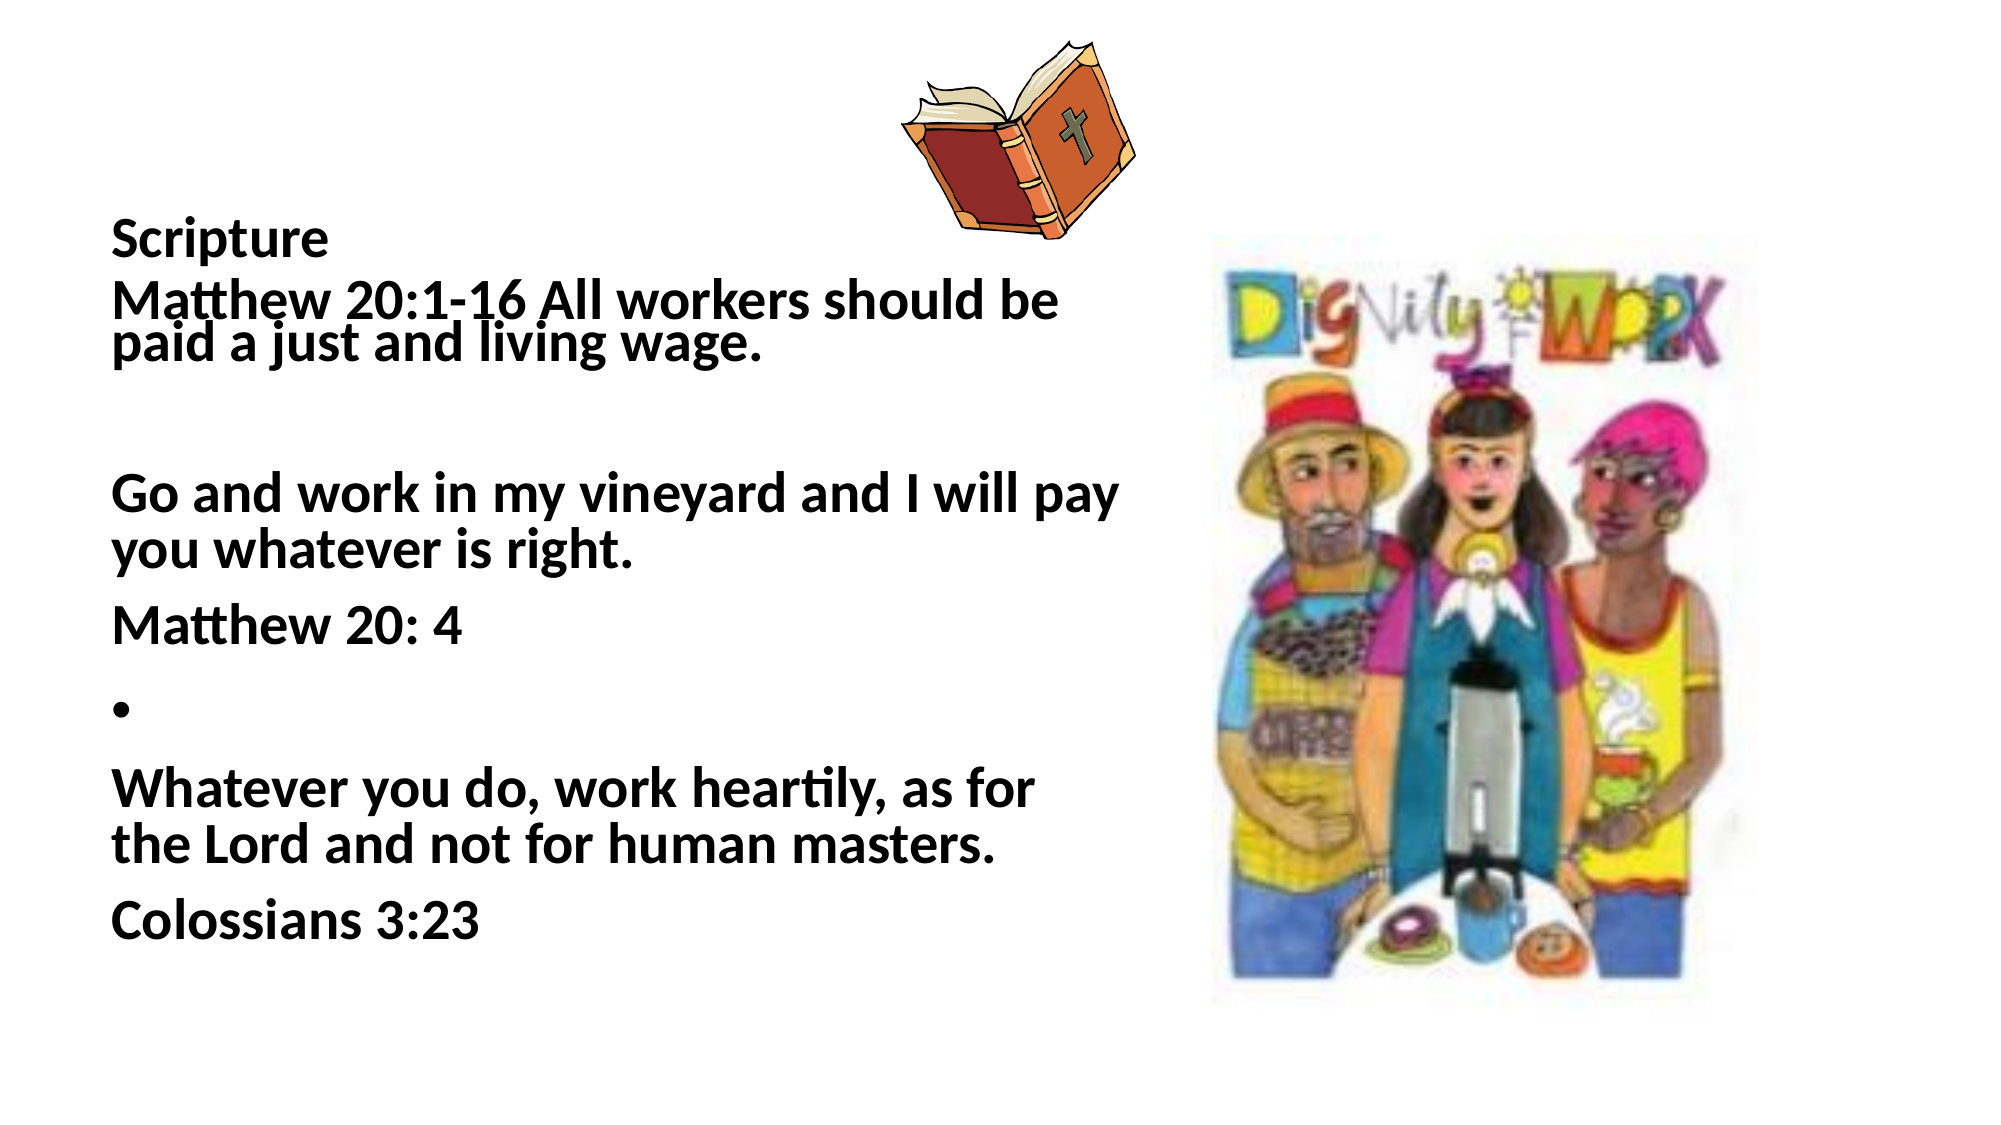

# Scripture
Matthew 20:1-16 All workers should be paid a just and living wage.
Go and work in my vineyard and I will pay you whatever is right.
Matthew 20: 4
Whatever you do, work heartily, as for the Lord and not for human masters.
Colossians 3:23